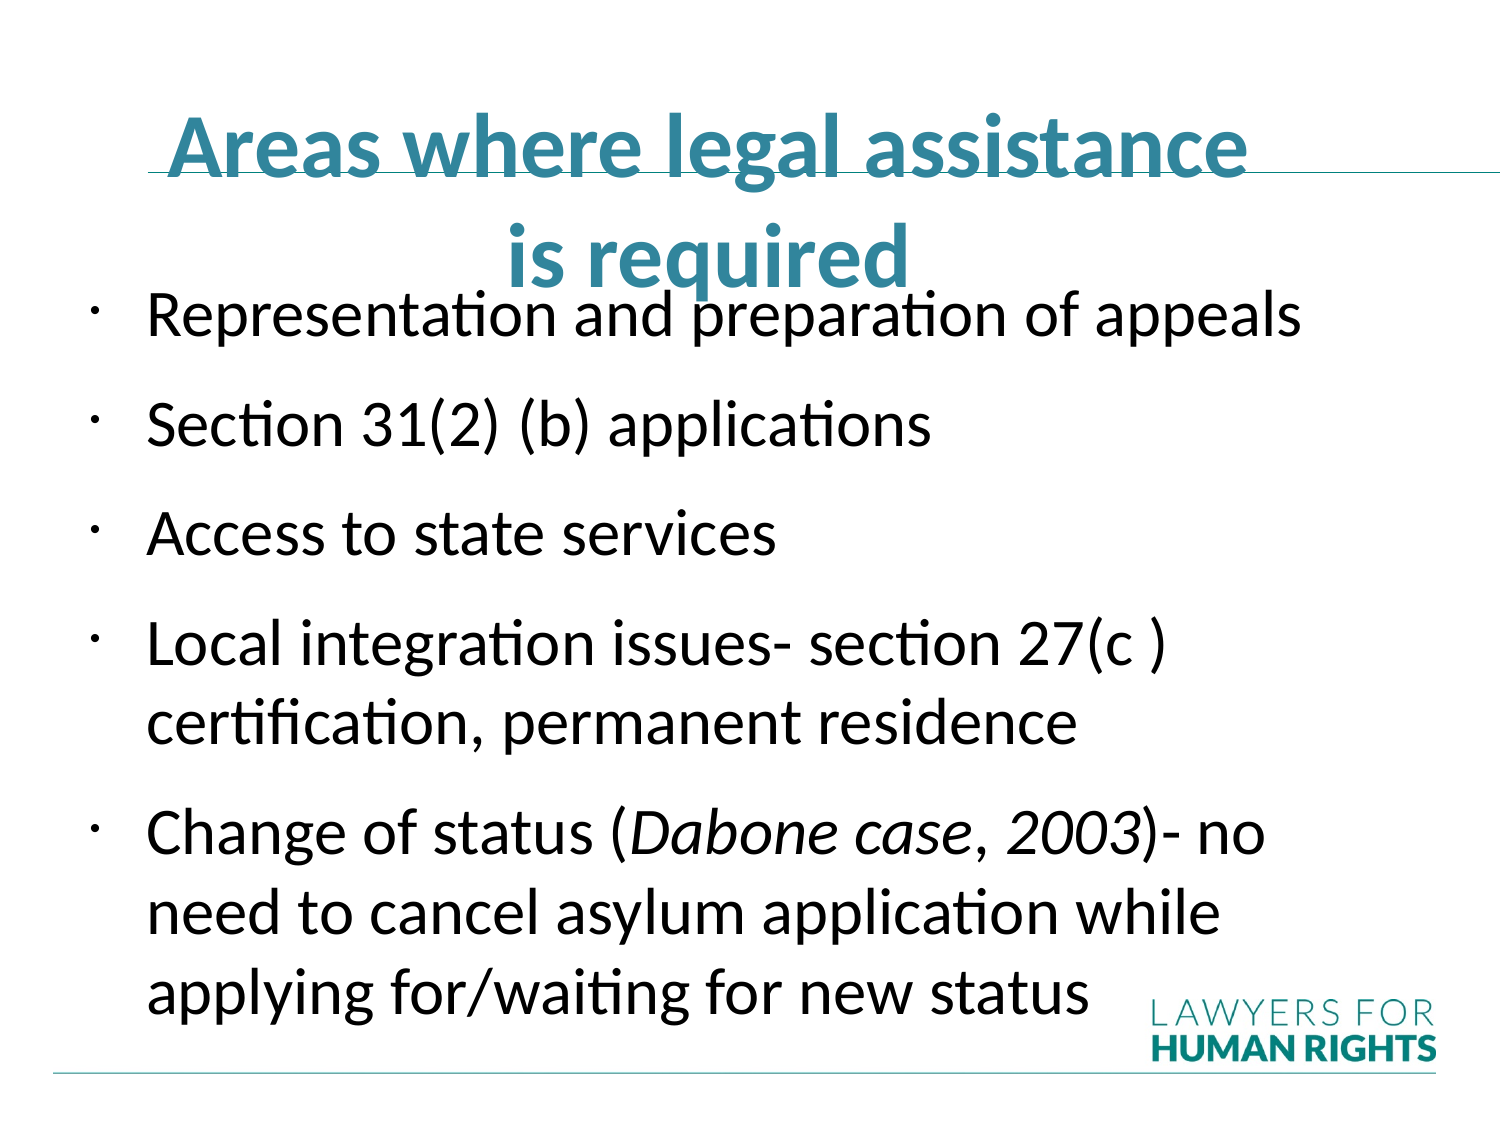

# Areas where legal assistance is required
Representation and preparation of appeals
Section 31(2) (b) applications
Access to state services
Local integration issues- section 27(c ) certification, permanent residence
Change of status (Dabone case, 2003)- no need to cancel asylum application while applying for/waiting for new status